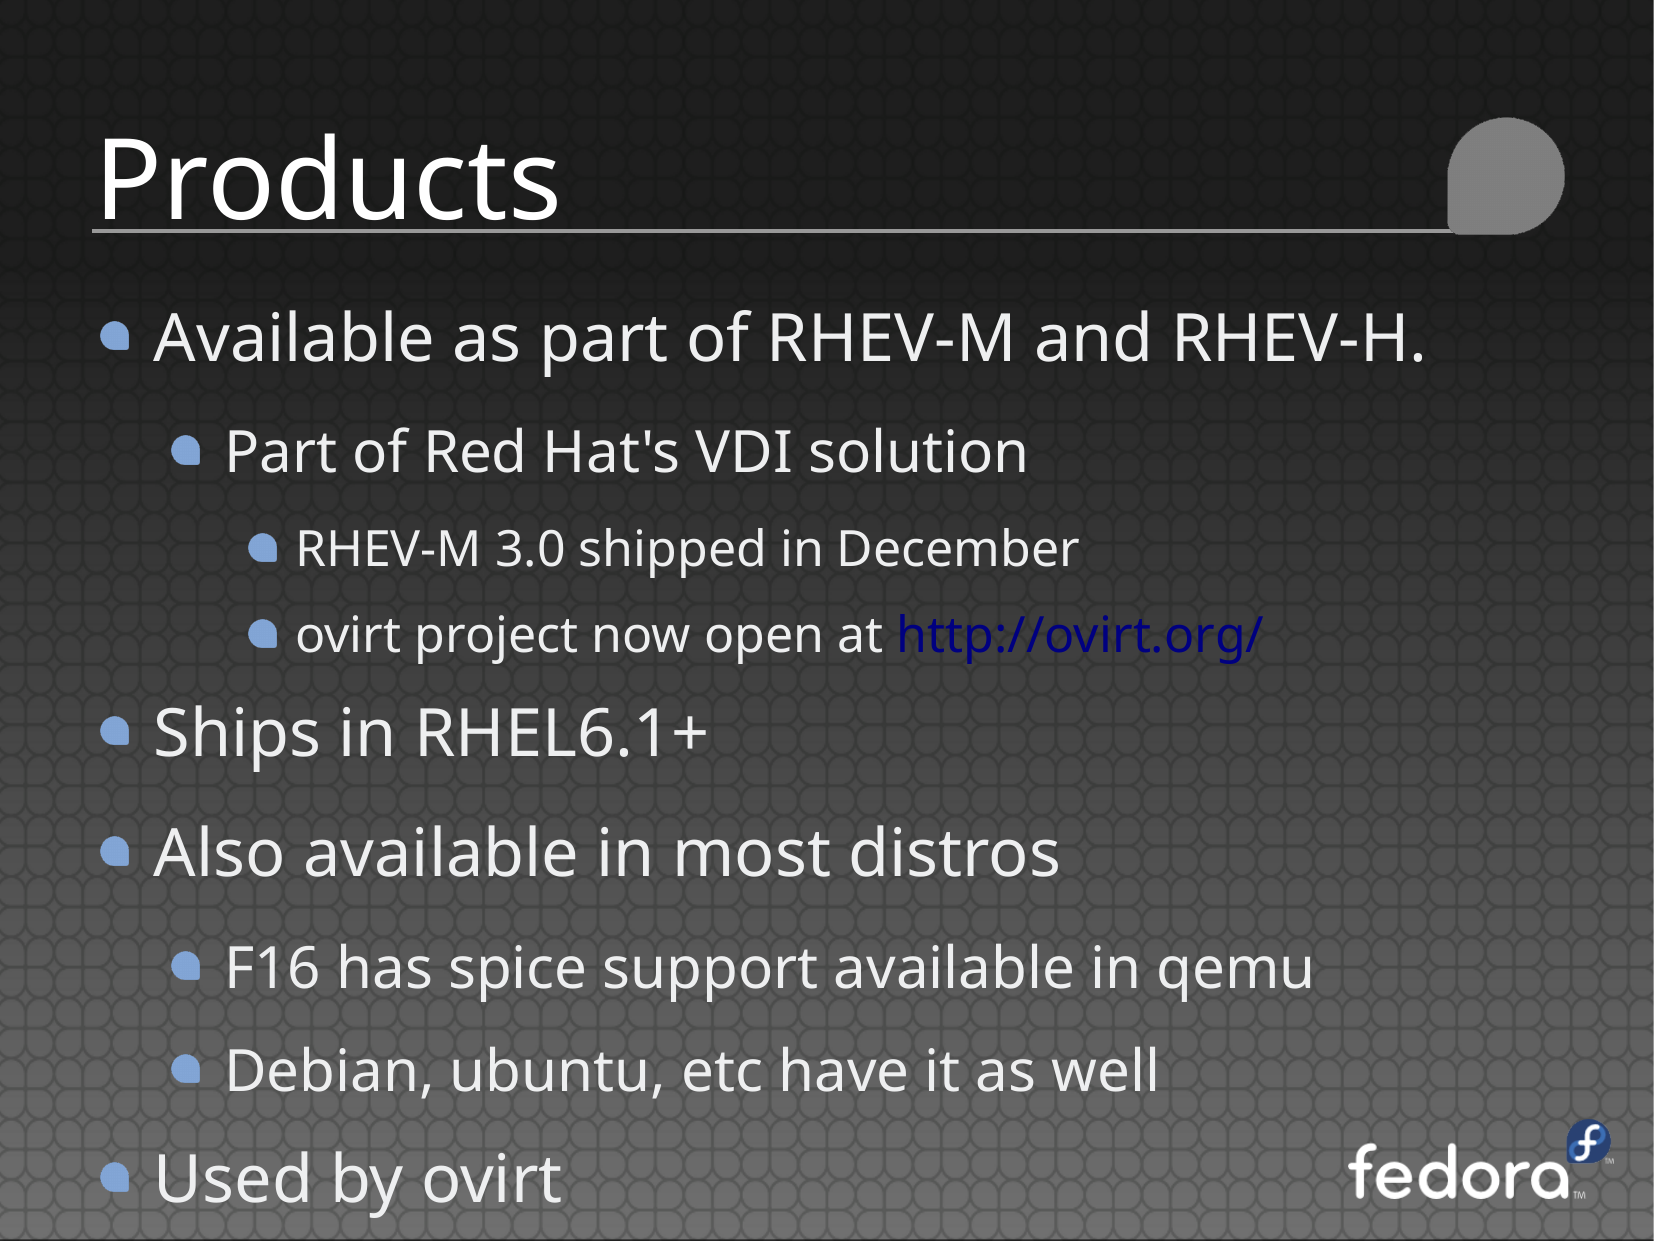

Products
# Available as part of RHEV-M and RHEV-H.
Part of Red Hat's VDI solution
RHEV-M 3.0 shipped in December
ovirt project now open at http://ovirt.org/
Ships in RHEL6.1+
Also available in most distros
F16 has spice support available in qemu
Debian, ubuntu, etc have it as well
Used by ovirt